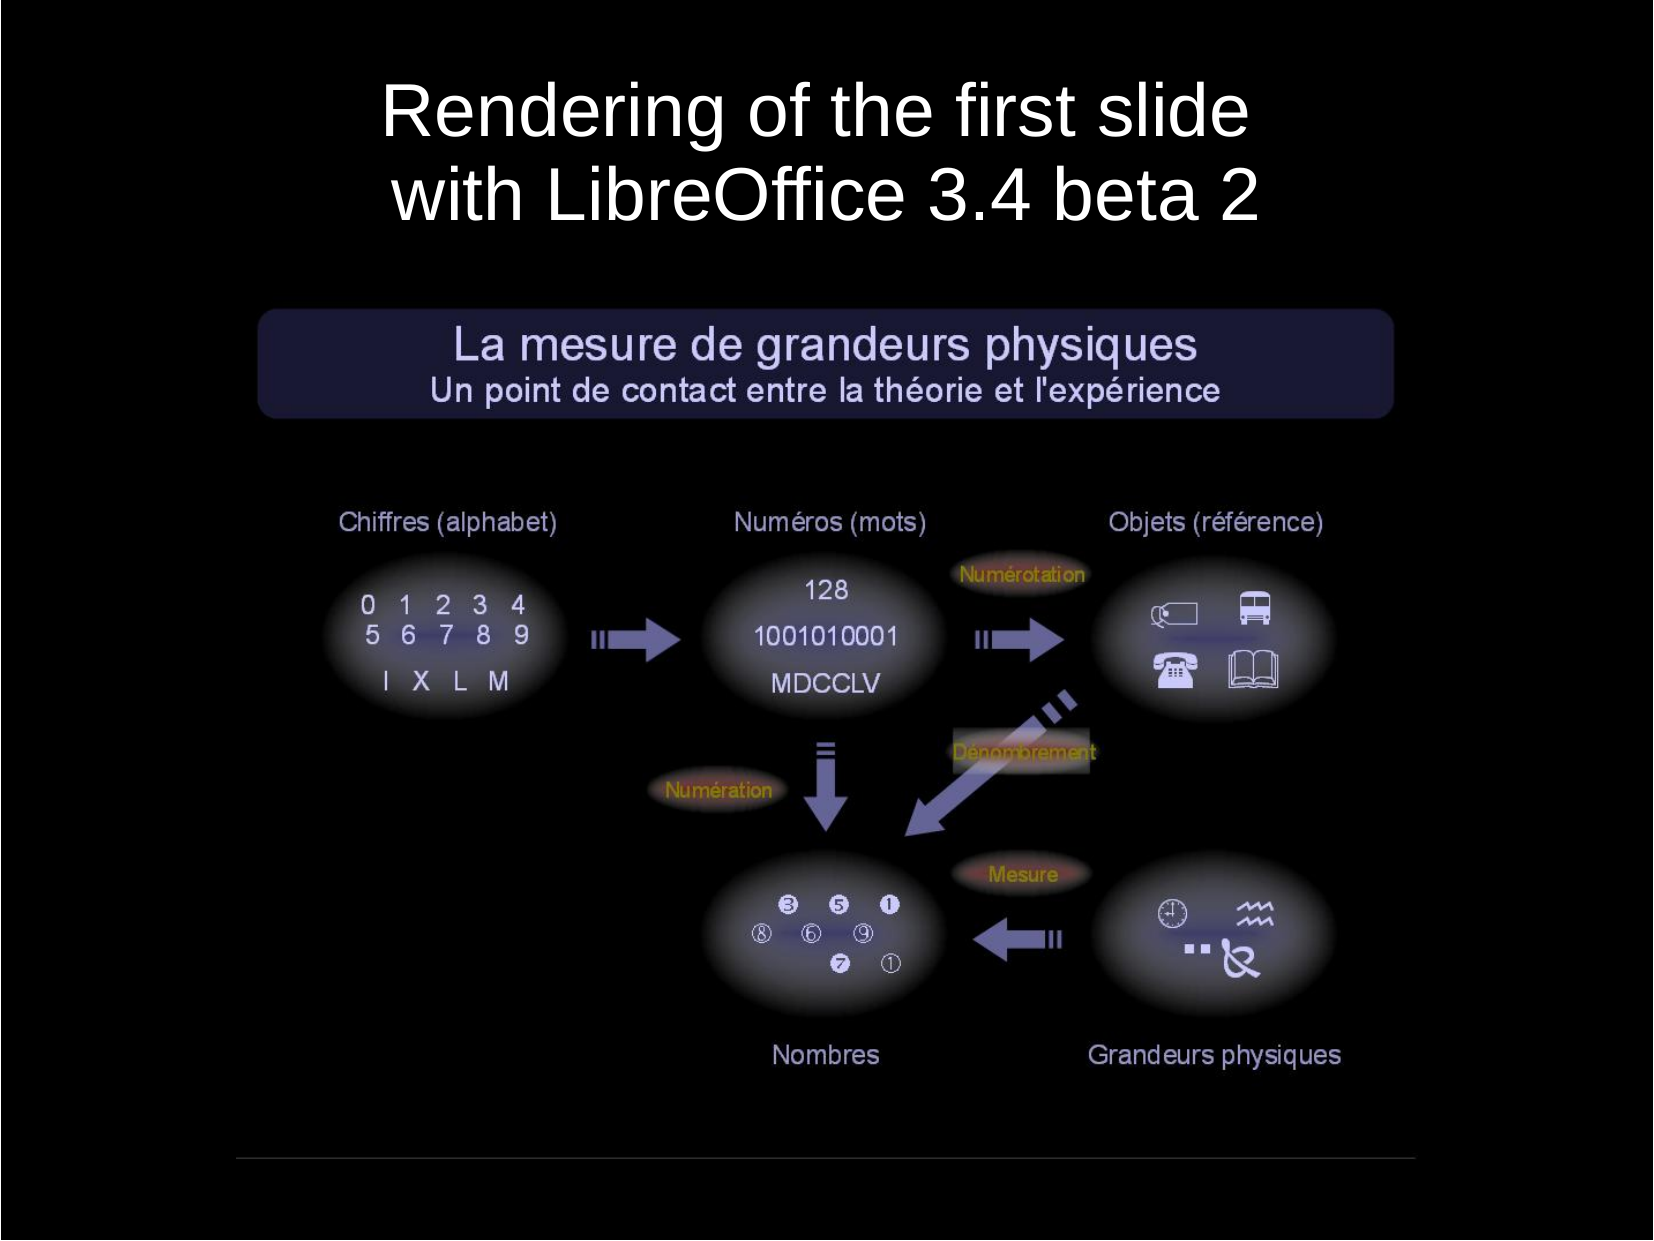

# Rendering of the first slide with LibreOffice 3.4 beta 2